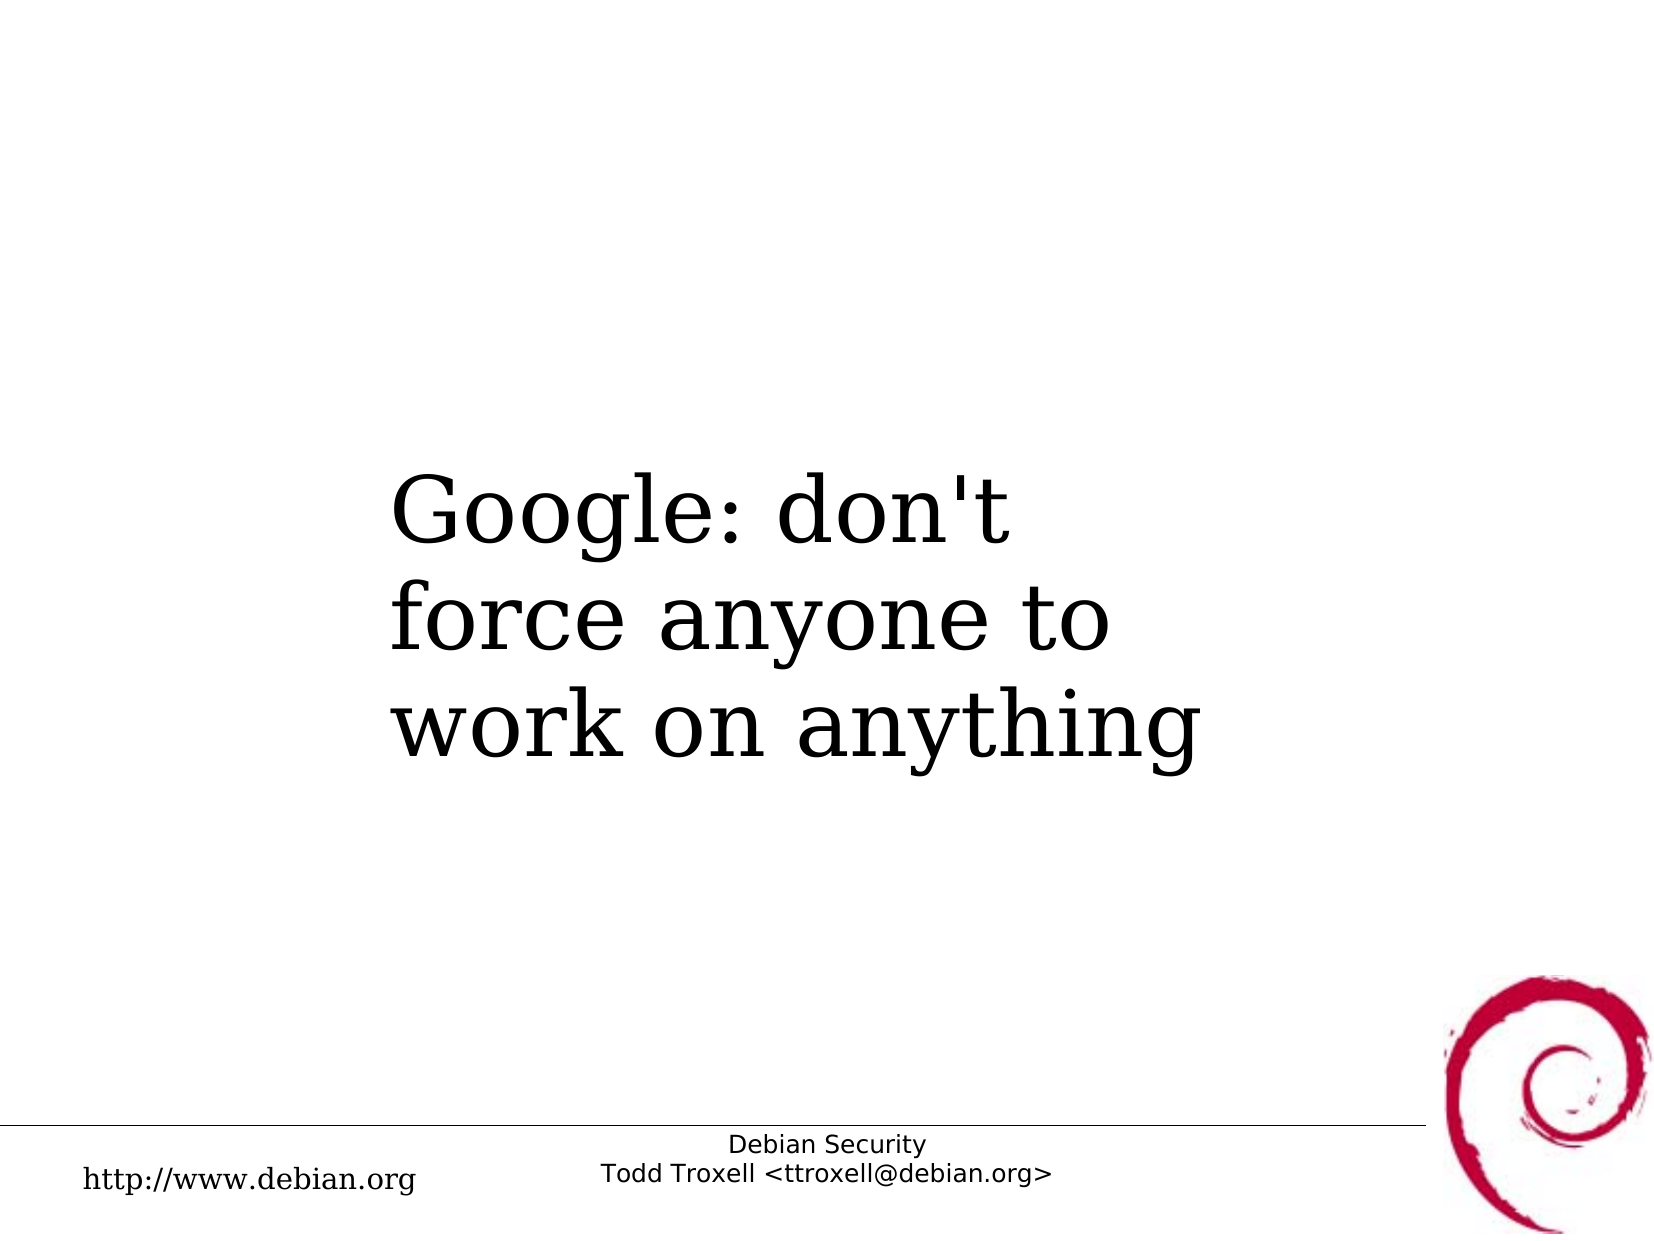

Google: don't force anyone to work on anything